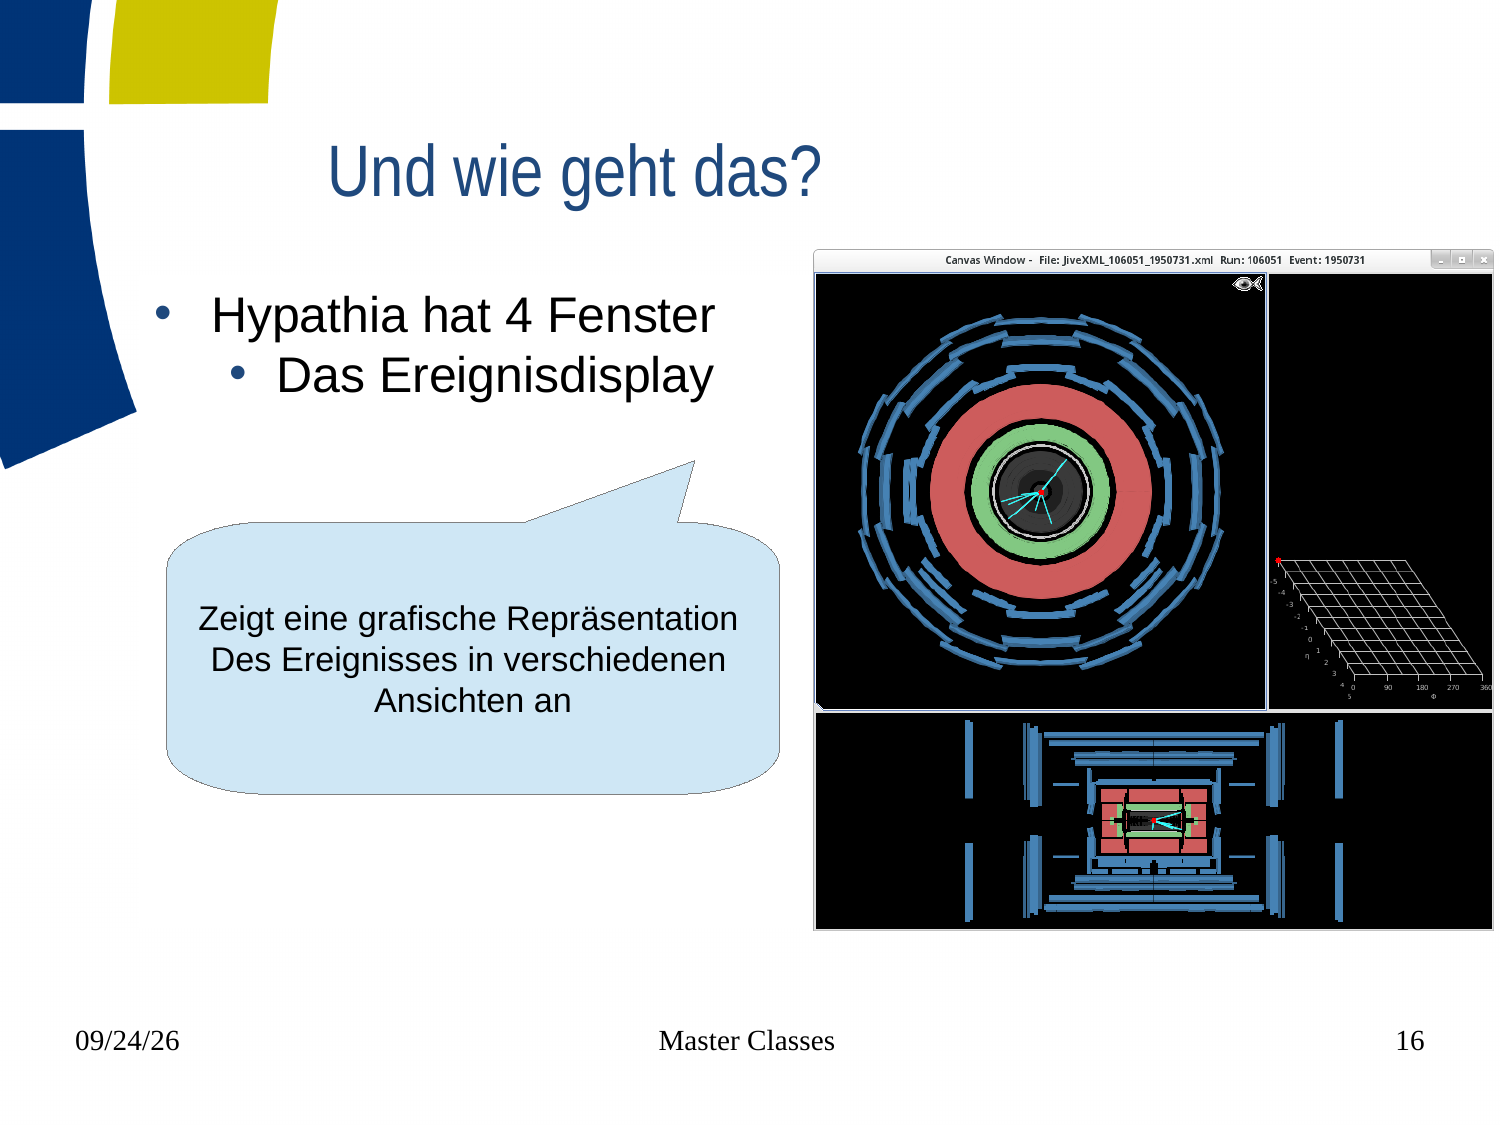

# Und wie geht das?
Hypathia hat 4 Fenster
Das Ereignisdisplay
Zeigt eine grafische Repräsentation
Des Ereignisses in verschiedenen
Ansichten an
International Masterclasses 2013
16